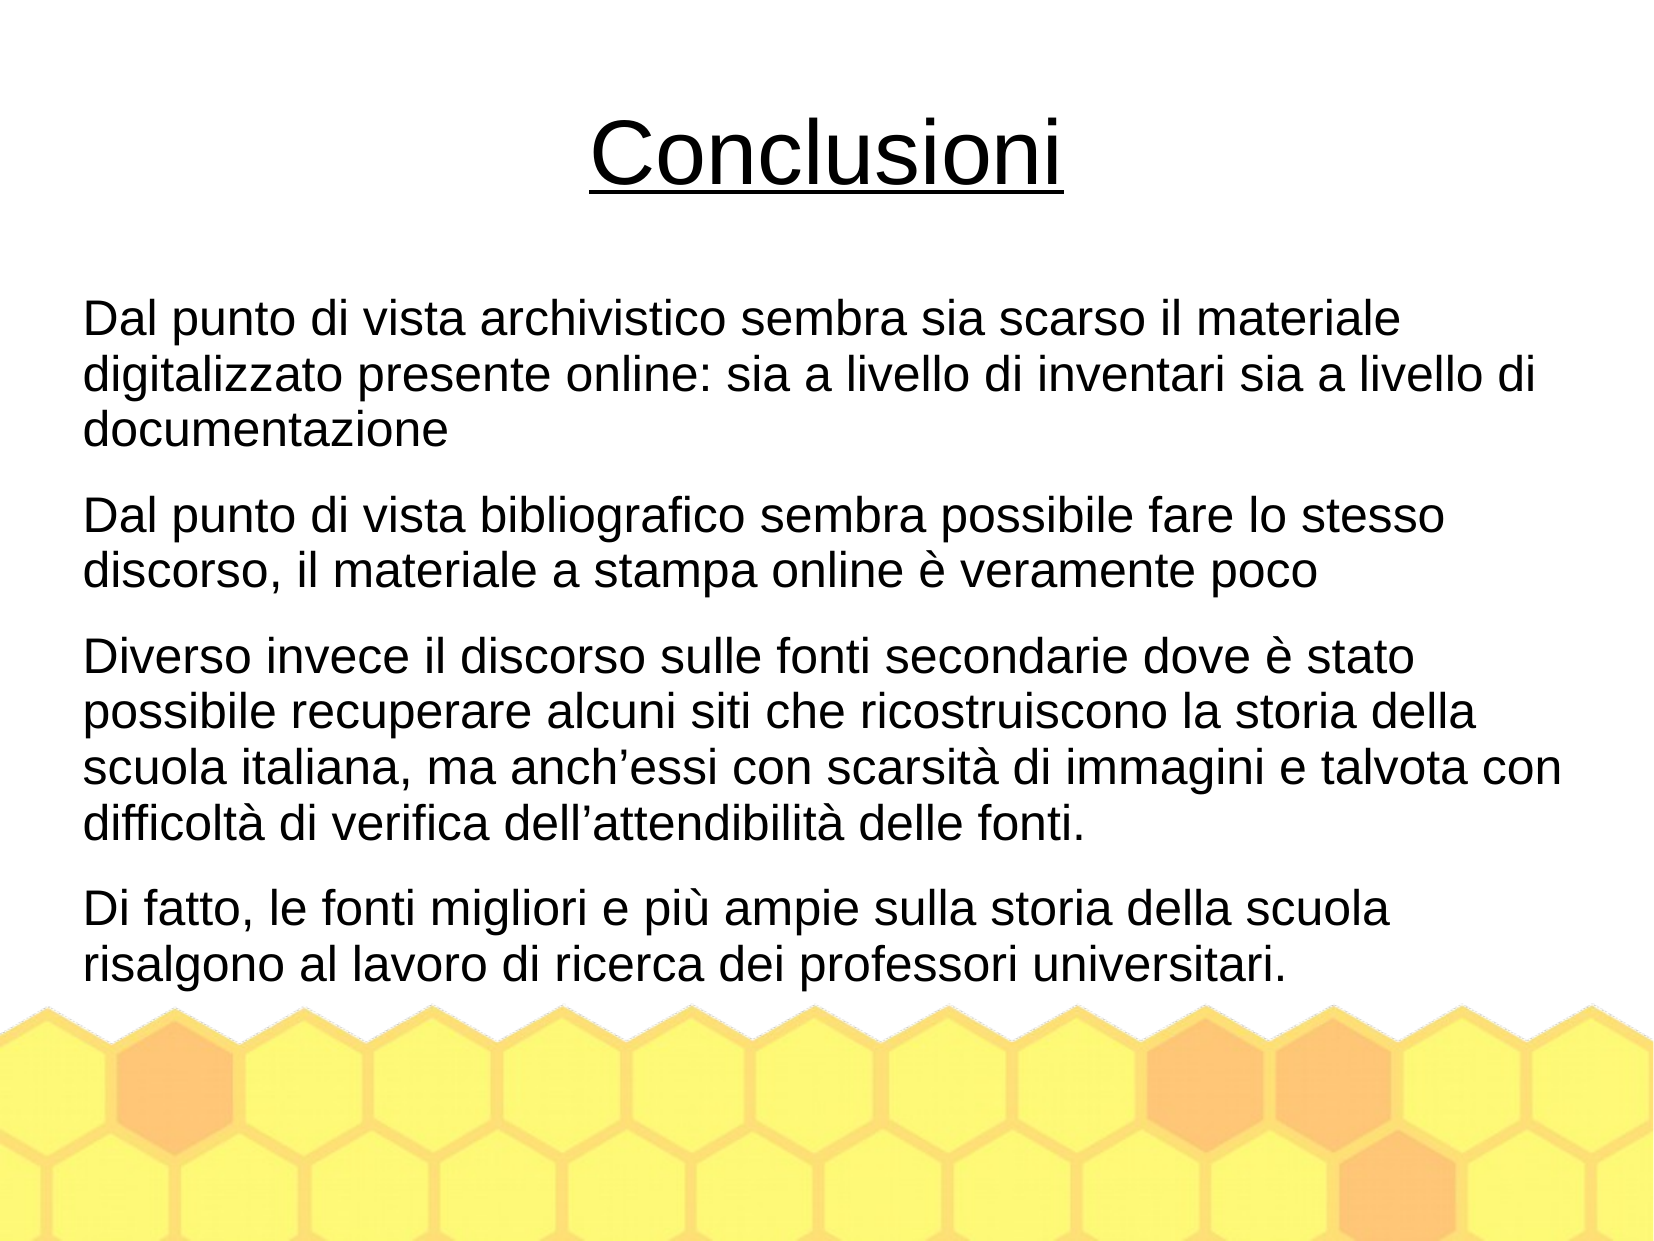

# Conclusioni
Dal punto di vista archivistico sembra sia scarso il materiale digitalizzato presente online: sia a livello di inventari sia a livello di documentazione
Dal punto di vista bibliografico sembra possibile fare lo stesso discorso, il materiale a stampa online è veramente poco
Diverso invece il discorso sulle fonti secondarie dove è stato possibile recuperare alcuni siti che ricostruiscono la storia della scuola italiana, ma anch’essi con scarsità di immagini e talvota con difficoltà di verifica dell’attendibilità delle fonti.
Di fatto, le fonti migliori e più ampie sulla storia della scuola risalgono al lavoro di ricerca dei professori universitari.